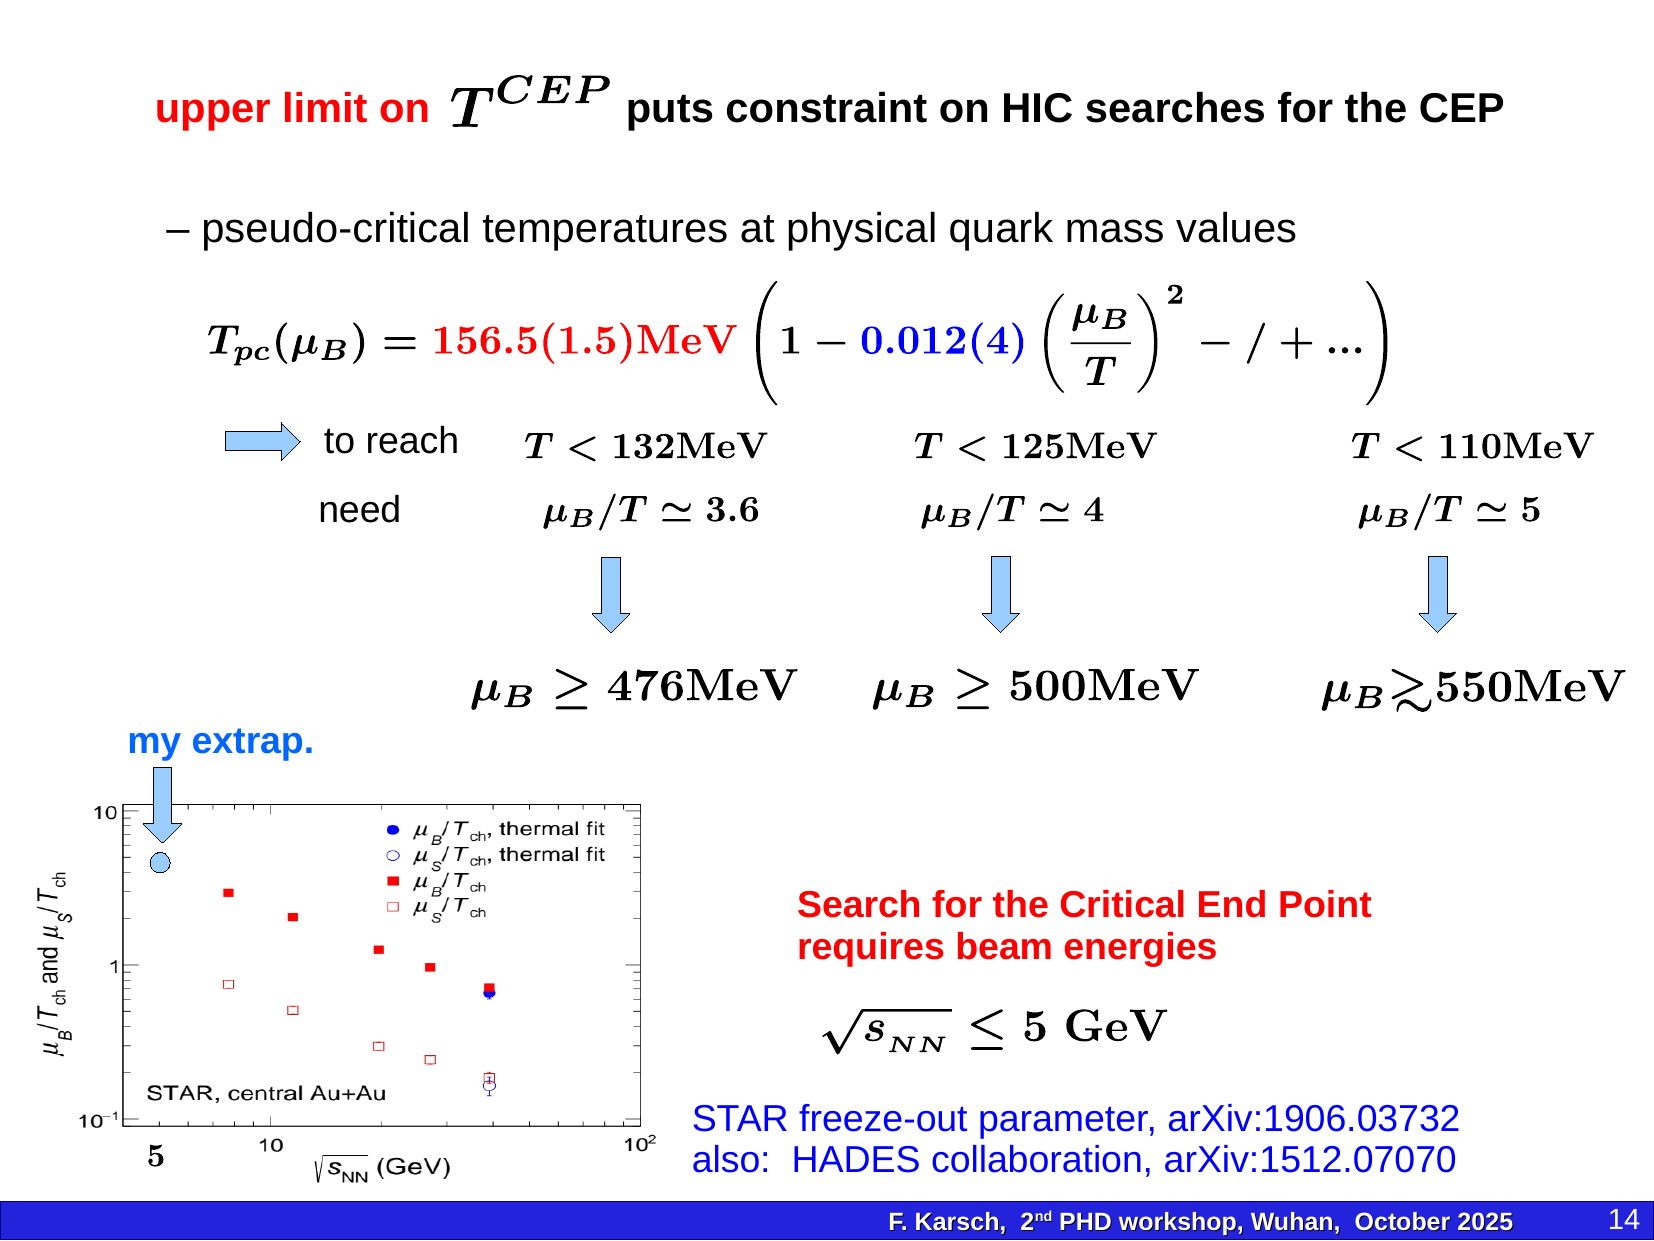

upper limit on puts constraint on HIC searches for the CEP
– pseudo-critical temperatures at physical quark mass values
 to reach
need
my extrap.
Search for the Critical End Point
requires beam energies
STAR freeze-out parameter, arXiv:1906.03732
also: HADES collaboration, arXiv:1512.07070
14